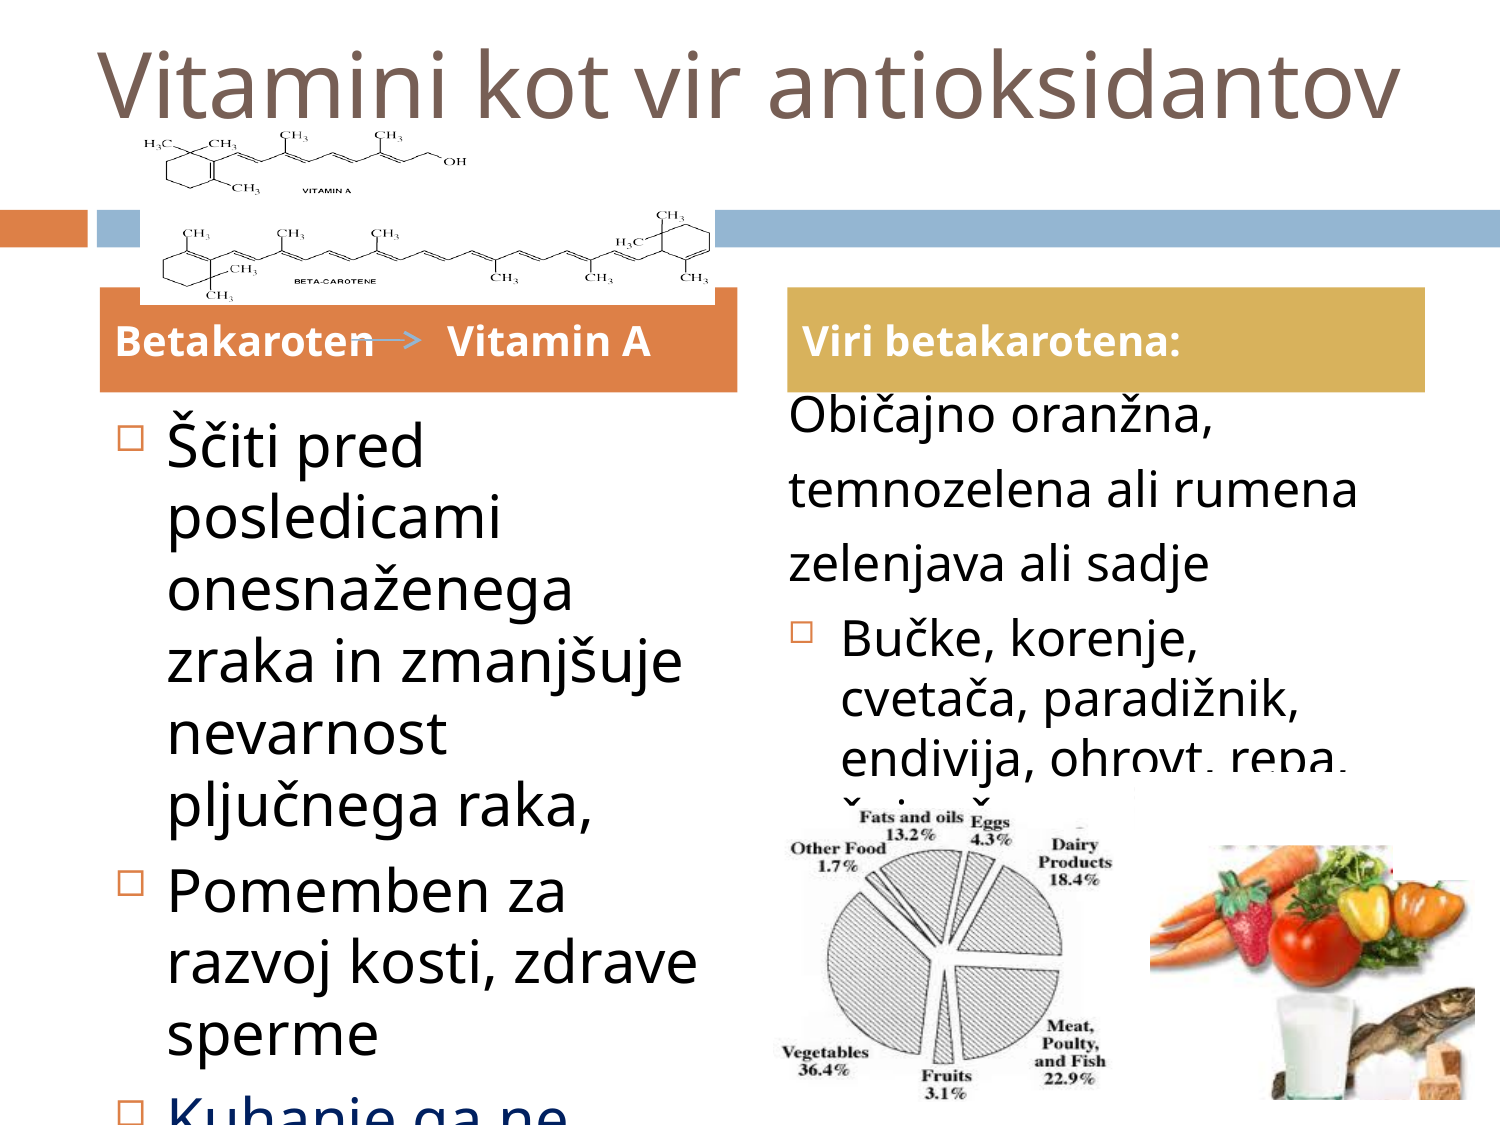

# Vitamini kot vir antioksidantov
Betakaroten 	 Vitamin A
Viri betakarotena:
Običajno oranžna,
temnozelena ali rumena
zelenjava ali sadje
Bučke, korenje, cvetača, paradižnik, endivija, ohrovt, repa, špinača
Ščiti pred posledicami onesnaženega zraka in zmanjšuje nevarnost pljučnega raka,
Pomemben za razvoj kosti, zdrave sperme
Kuhanje ga ne uniči!